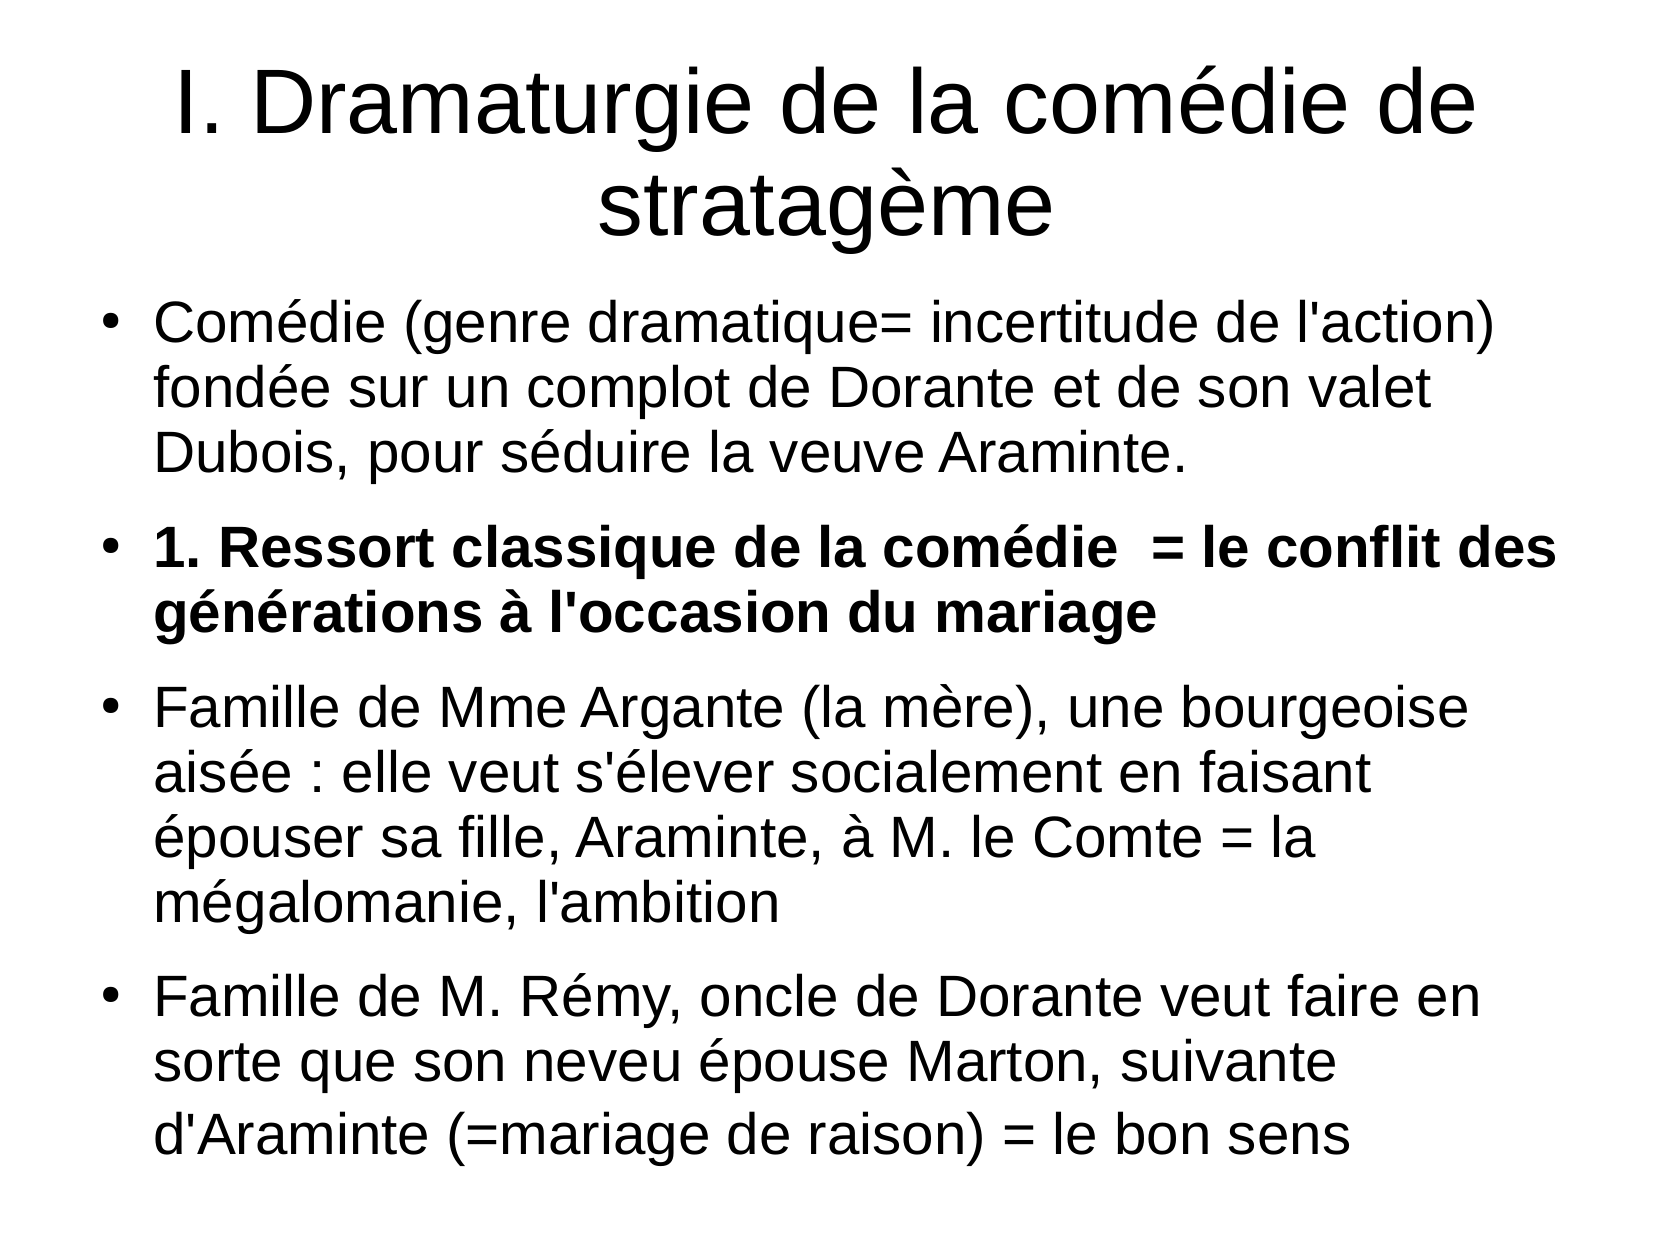

# I. Dramaturgie de la comédie de stratagème
Comédie (genre dramatique= incertitude de l'action) fondée sur un complot de Dorante et de son valet Dubois, pour séduire la veuve Araminte.
1. Ressort classique de la comédie = le conflit des générations à l'occasion du mariage
Famille de Mme Argante (la mère), une bourgeoise aisée : elle veut s'élever socialement en faisant épouser sa fille, Araminte, à M. le Comte = la mégalomanie, l'ambition
Famille de M. Rémy, oncle de Dorante veut faire en sorte que son neveu épouse Marton, suivante d'Araminte (=mariage de raison) = le bon sens